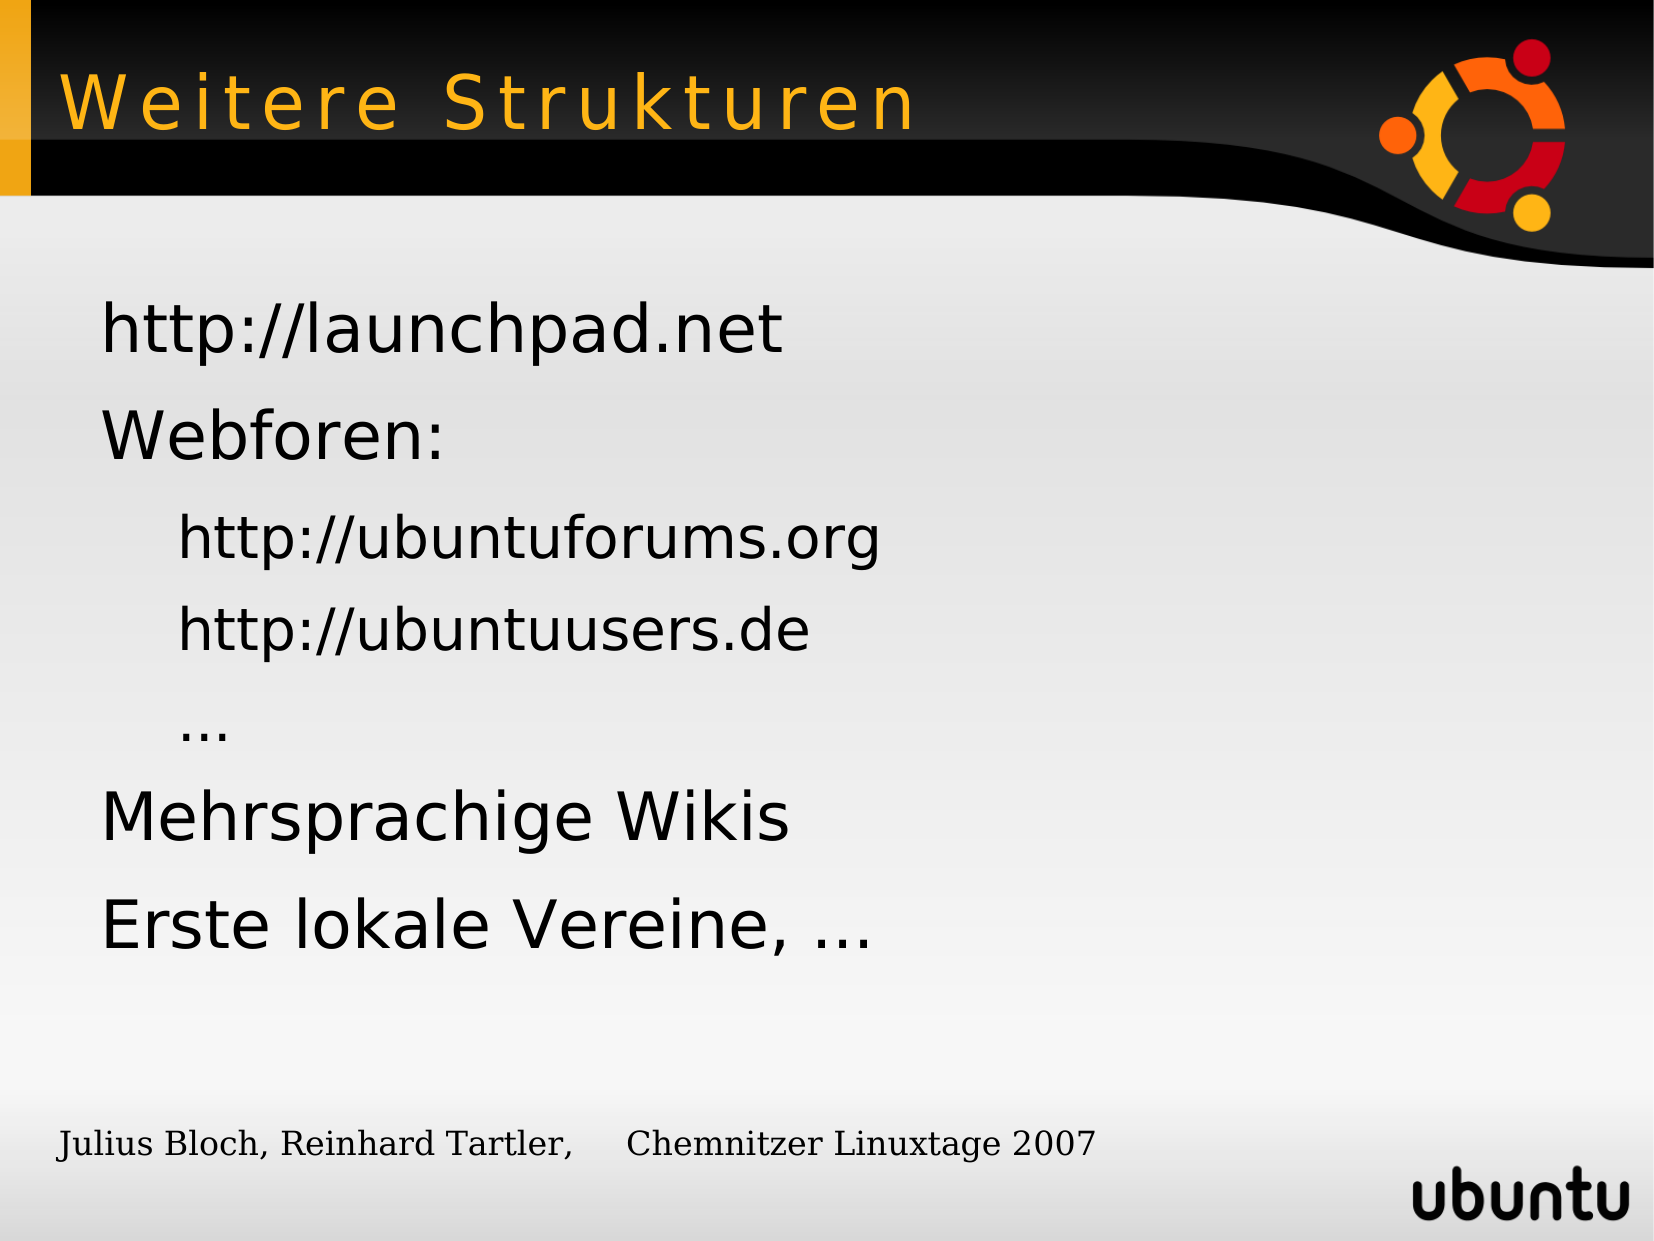

# Weitere Strukturen
http://launchpad.net
Webforen:
http://ubuntuforums.org
http://ubuntuusers.de
...
Mehrsprachige Wikis
Erste lokale Vereine, ...
Julius Bloch, Reinhard Tartler, Chemnitzer Linuxtage 2007